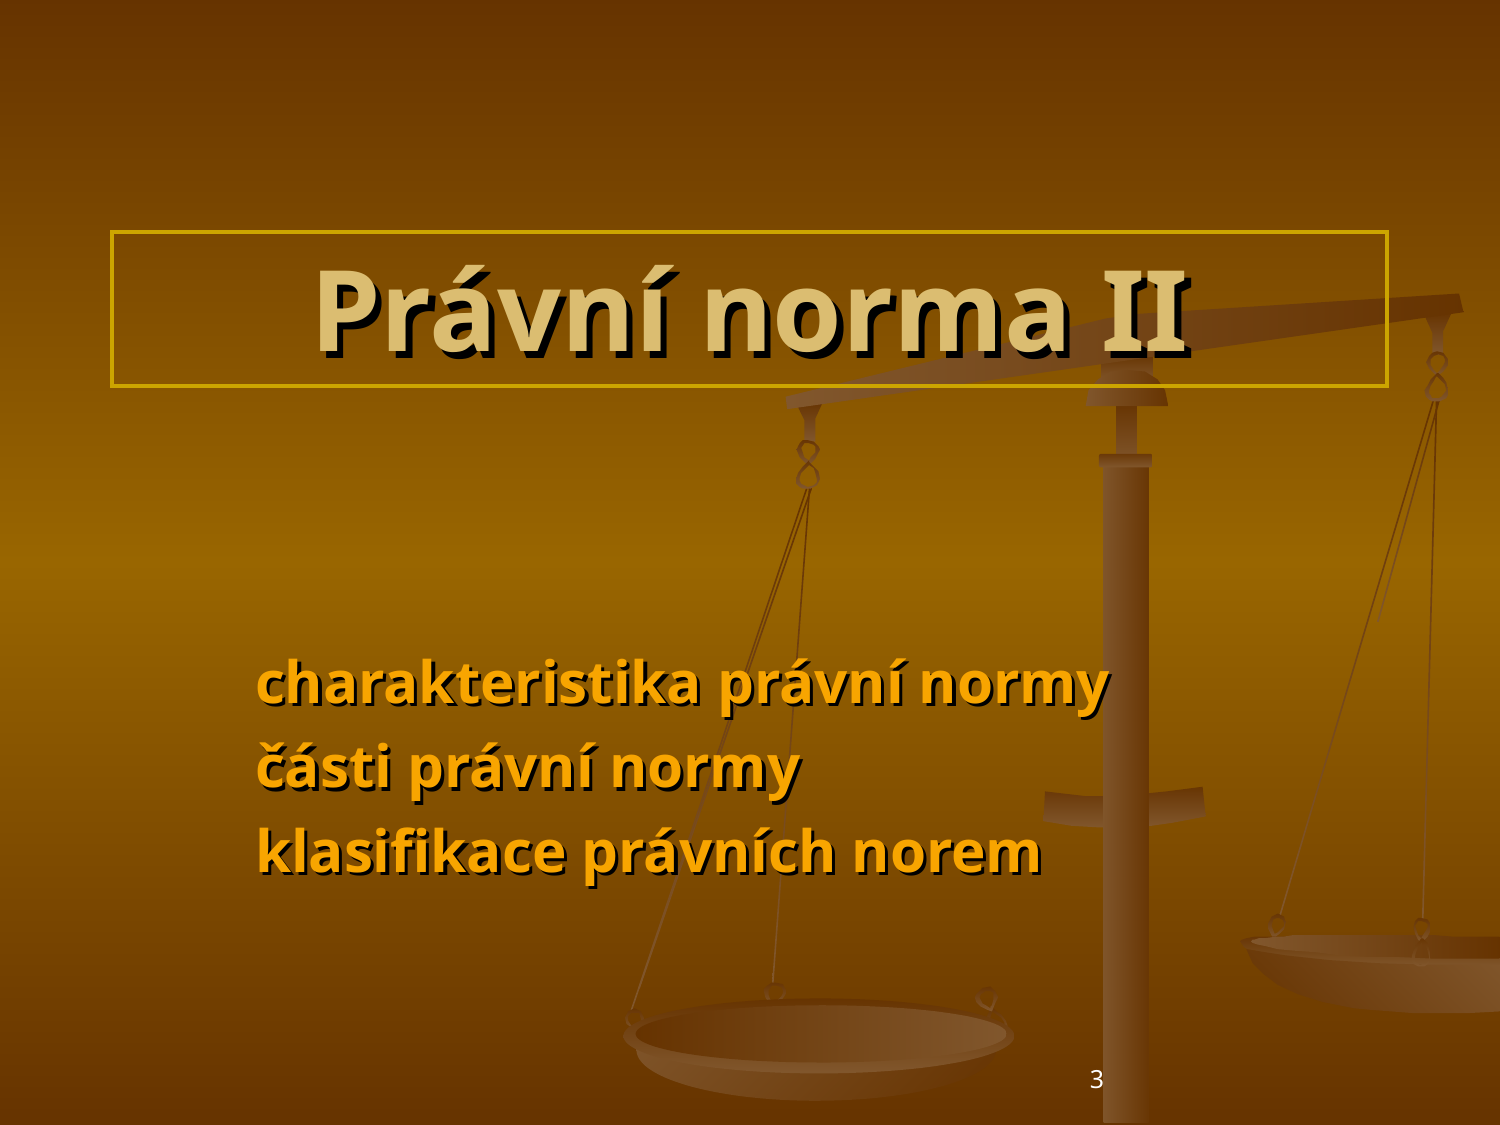

# Právní norma II
 charakteristika právní normy
 části právní normy
 klasifikace právních norem